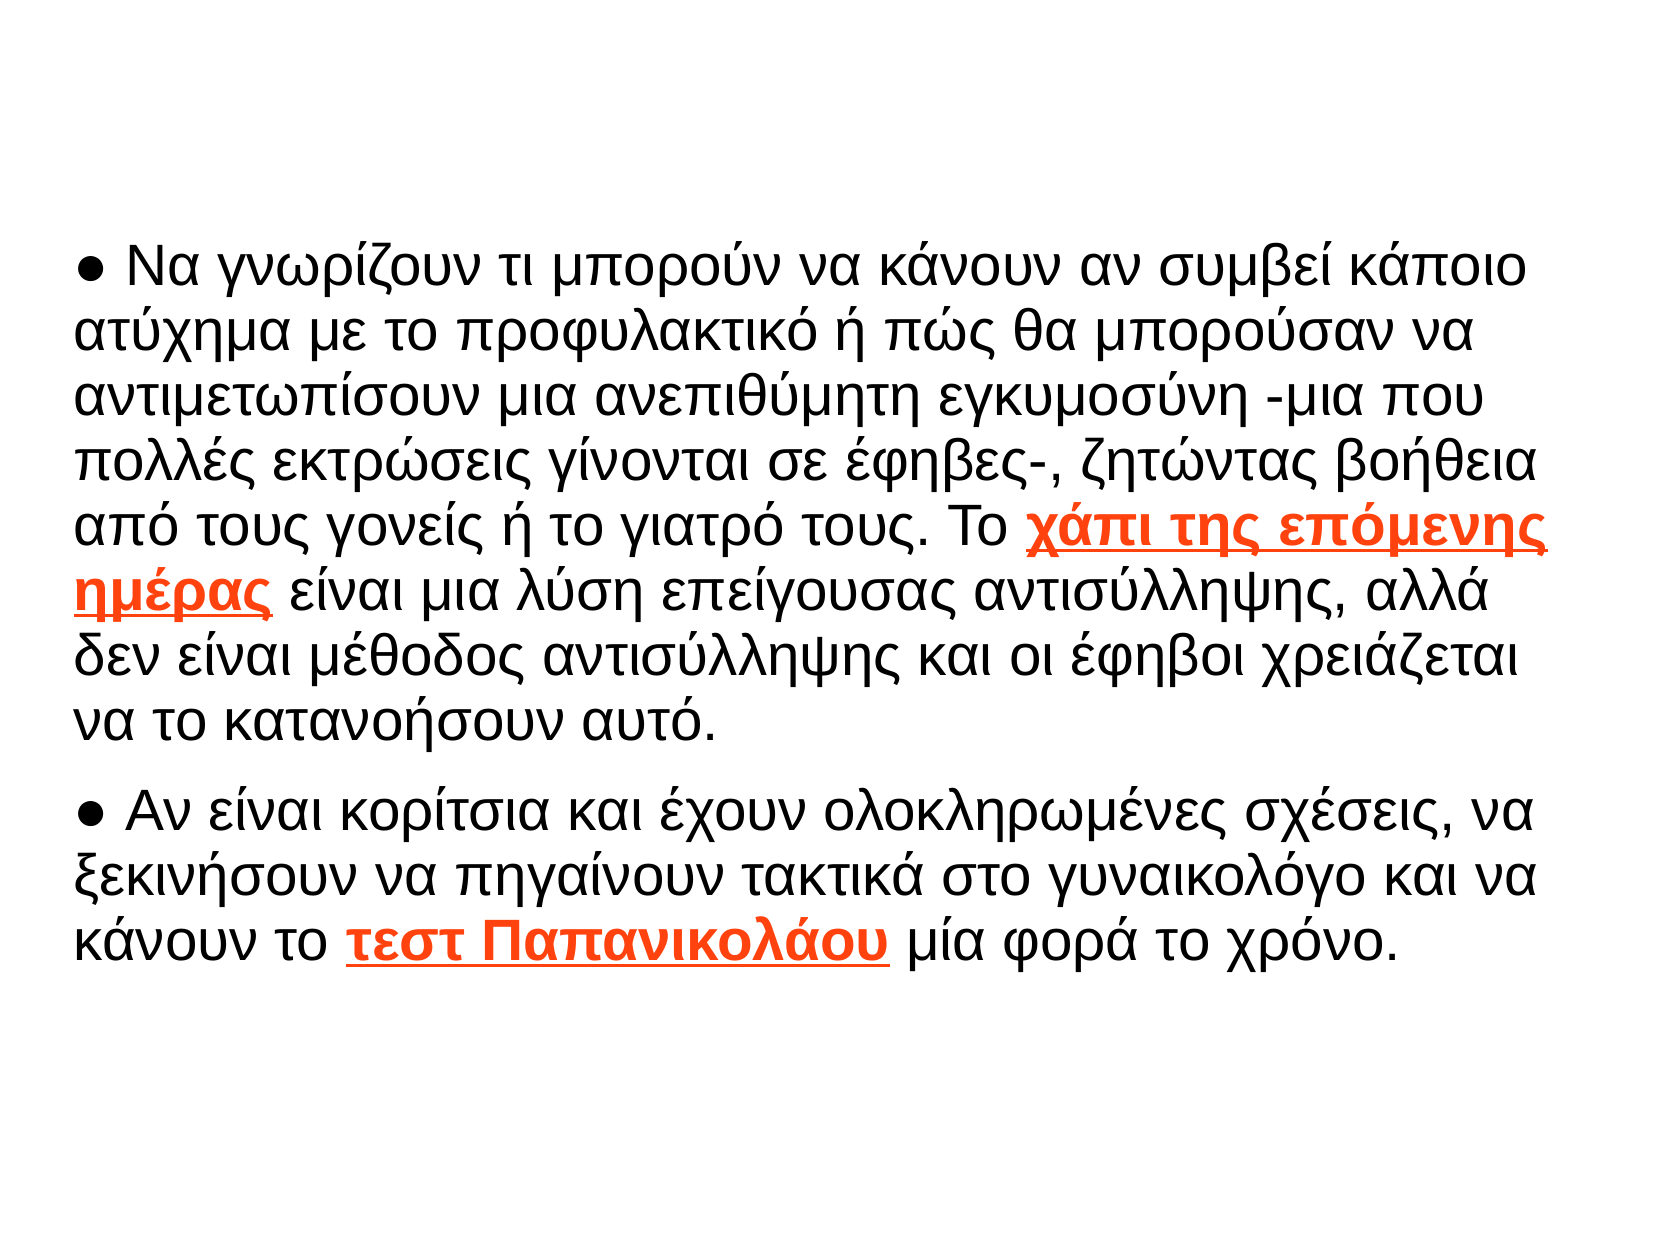

● Να γνωρίζουν τι μπορούν να κάνουν αν συμβεί κάποιο ατύχημα με το προφυλακτικό ή πώς θα μπορούσαν να αντιμετωπίσουν μια ανεπιθύμητη εγκυμοσύνη -μια που πολλές εκτρώσεις γίνονται σε έφηβες-, ζητώντας βοήθεια από τους γονείς ή το γιατρό τους. Το χάπι της επόμενης ημέρας είναι μια λύση επείγουσας αντισύλληψης, αλλά δεν είναι μέθοδος αντισύλληψης και οι έφηβοι χρειάζεται να το κατανοήσουν αυτό.
● Αν είναι κορίτσια και έχουν ολοκληρωμένες σχέσεις, να ξεκινήσουν να πηγαίνουν τακτικά στο γυναικολόγο και να κάνουν το τεστ Παπανικολάου μία φορά το χρόνο.